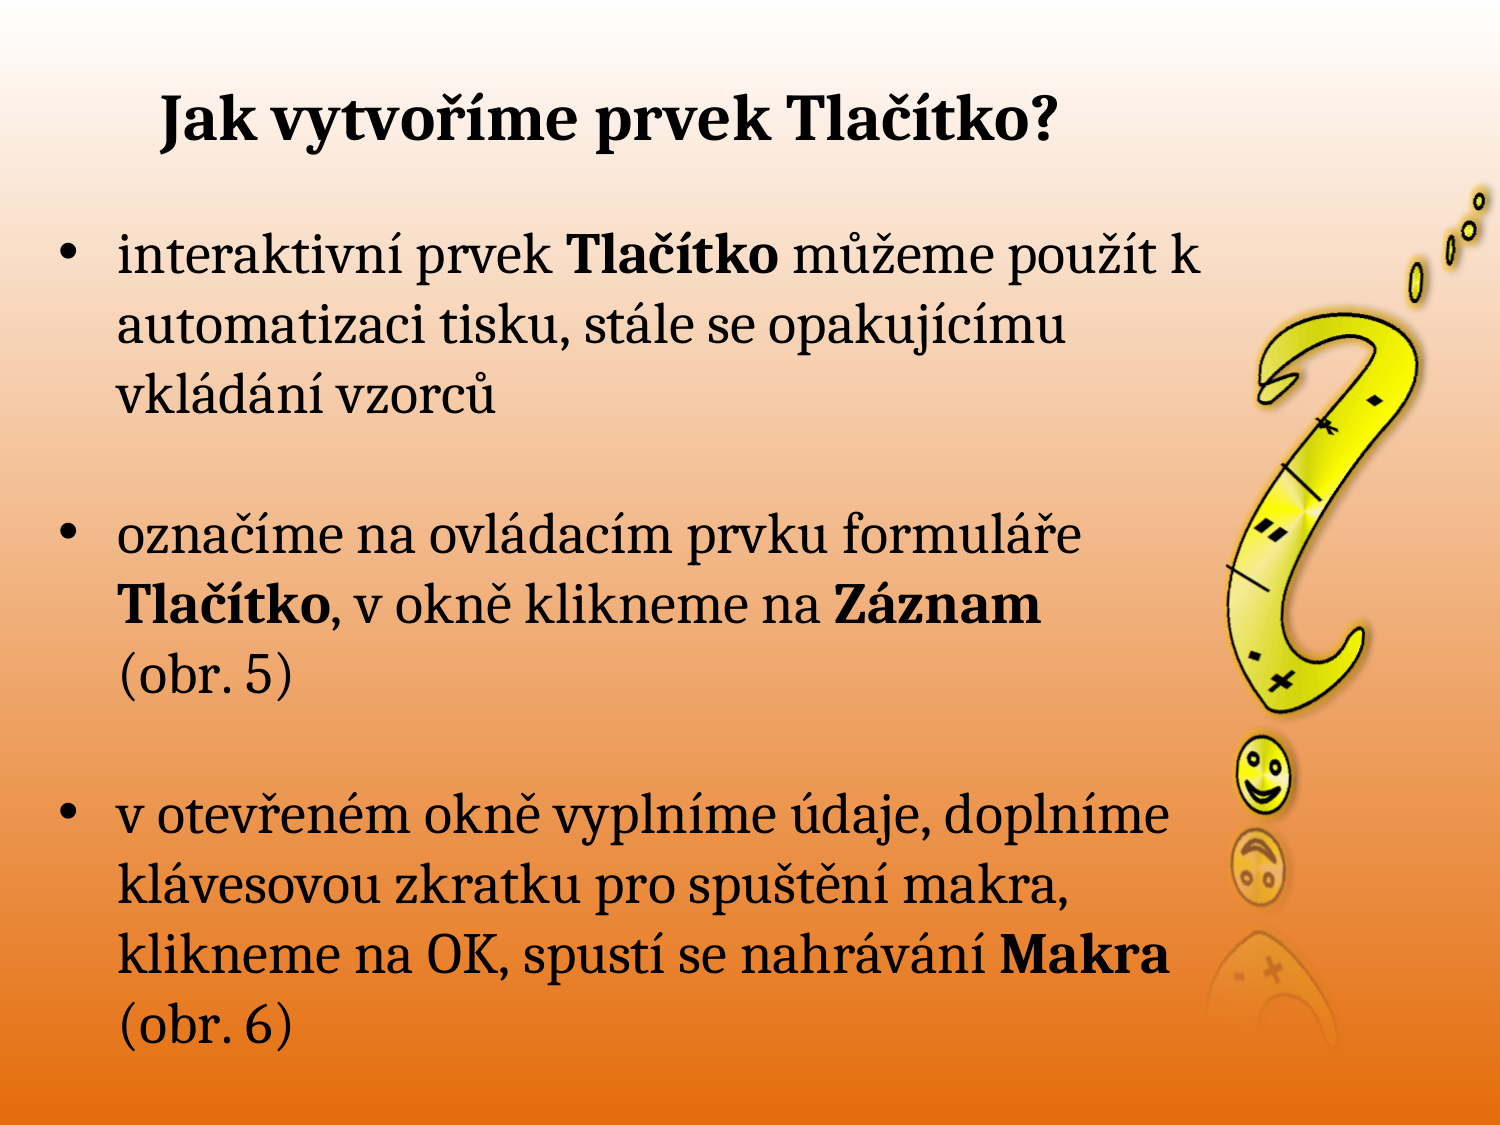

Jak vytvoříme prvek Tlačítko?
interaktivní prvek Tlačítko můžeme použít k automatizaci tisku, stále se opakujícímu vkládání vzorců
označíme na ovládacím prvku formuláře Tlačítko, v okně klikneme na Záznam
	(obr. 5)
v otevřeném okně vyplníme údaje, doplníme klávesovou zkratku pro spuštění makra, klikneme na OK, spustí se nahrávání Makra (obr. 6)